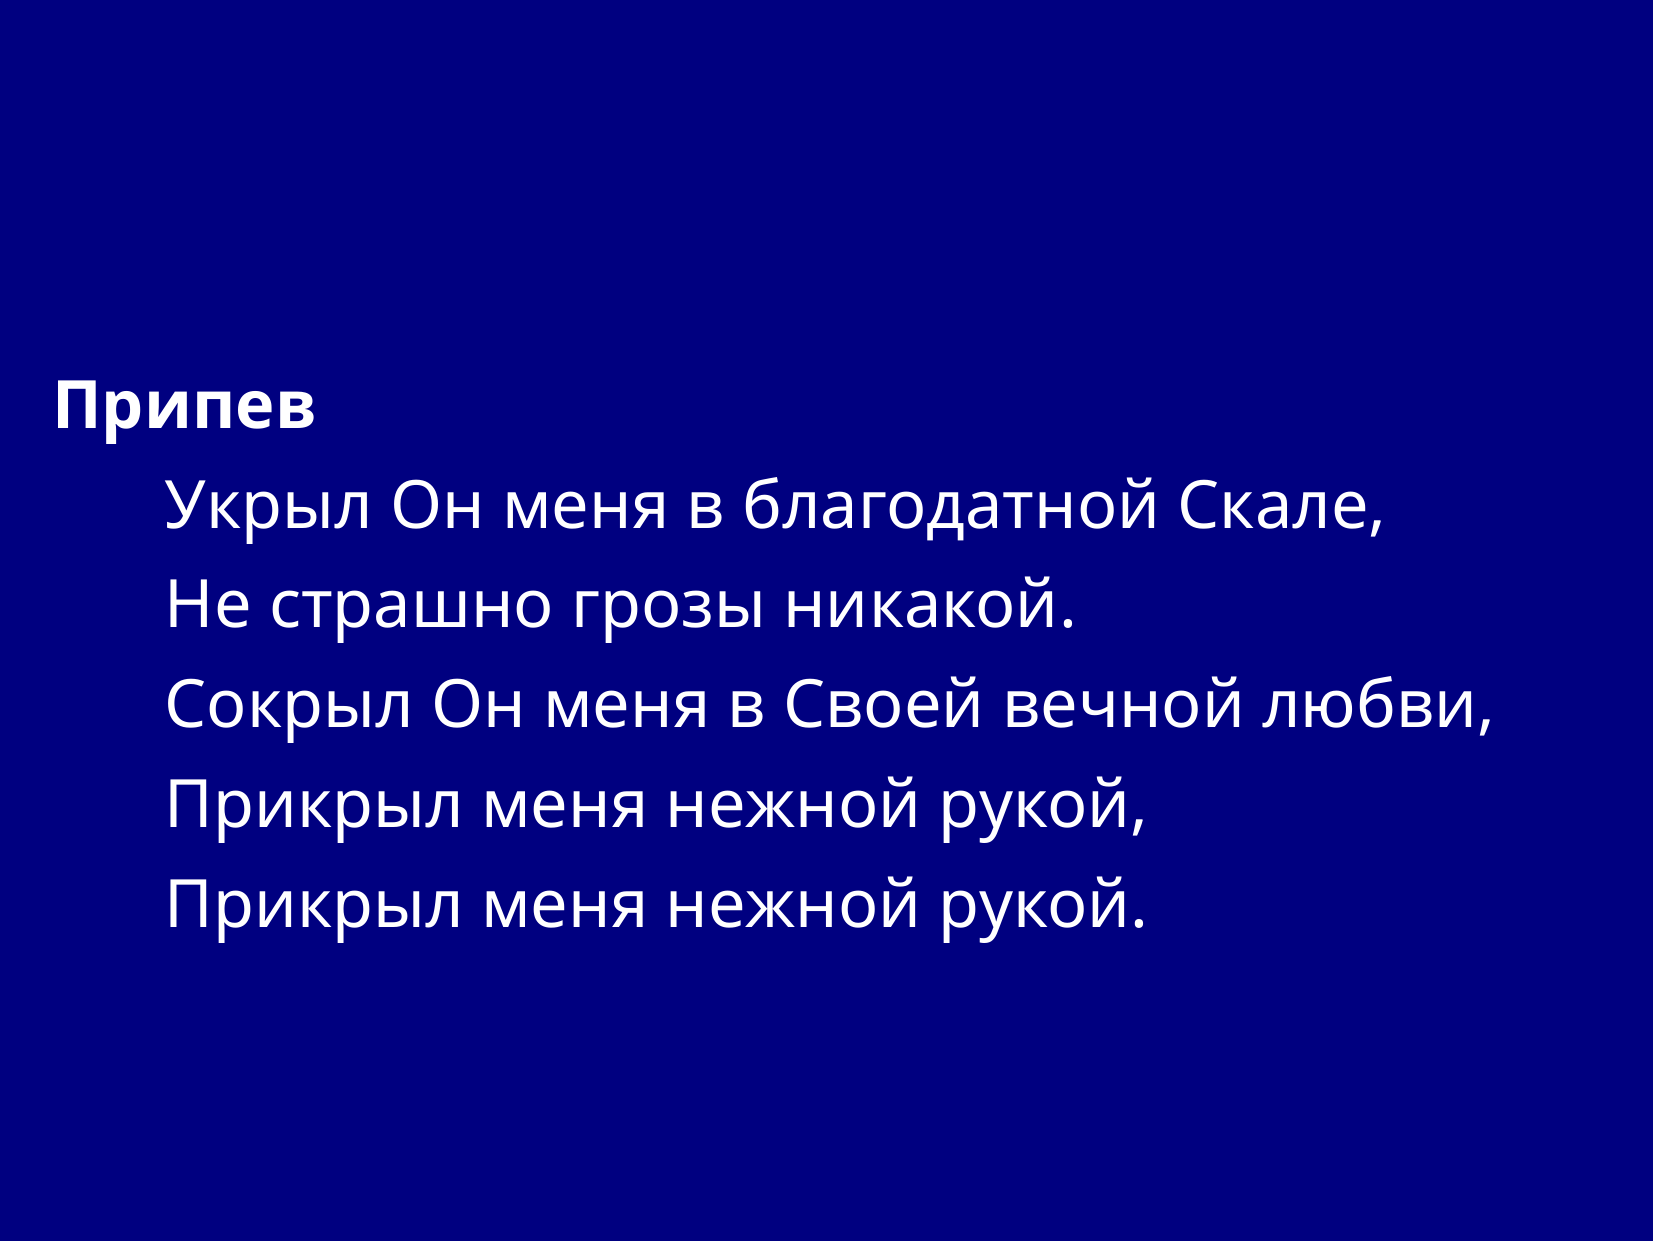

Припев
	Укрыл Он меня в благодатной Скале,
	Не страшно грозы никакой.
	Сокрыл Он меня в Своей вечной любви,
	Прикрыл меня нежной рукой,
	Прикрыл меня нежной рукой.